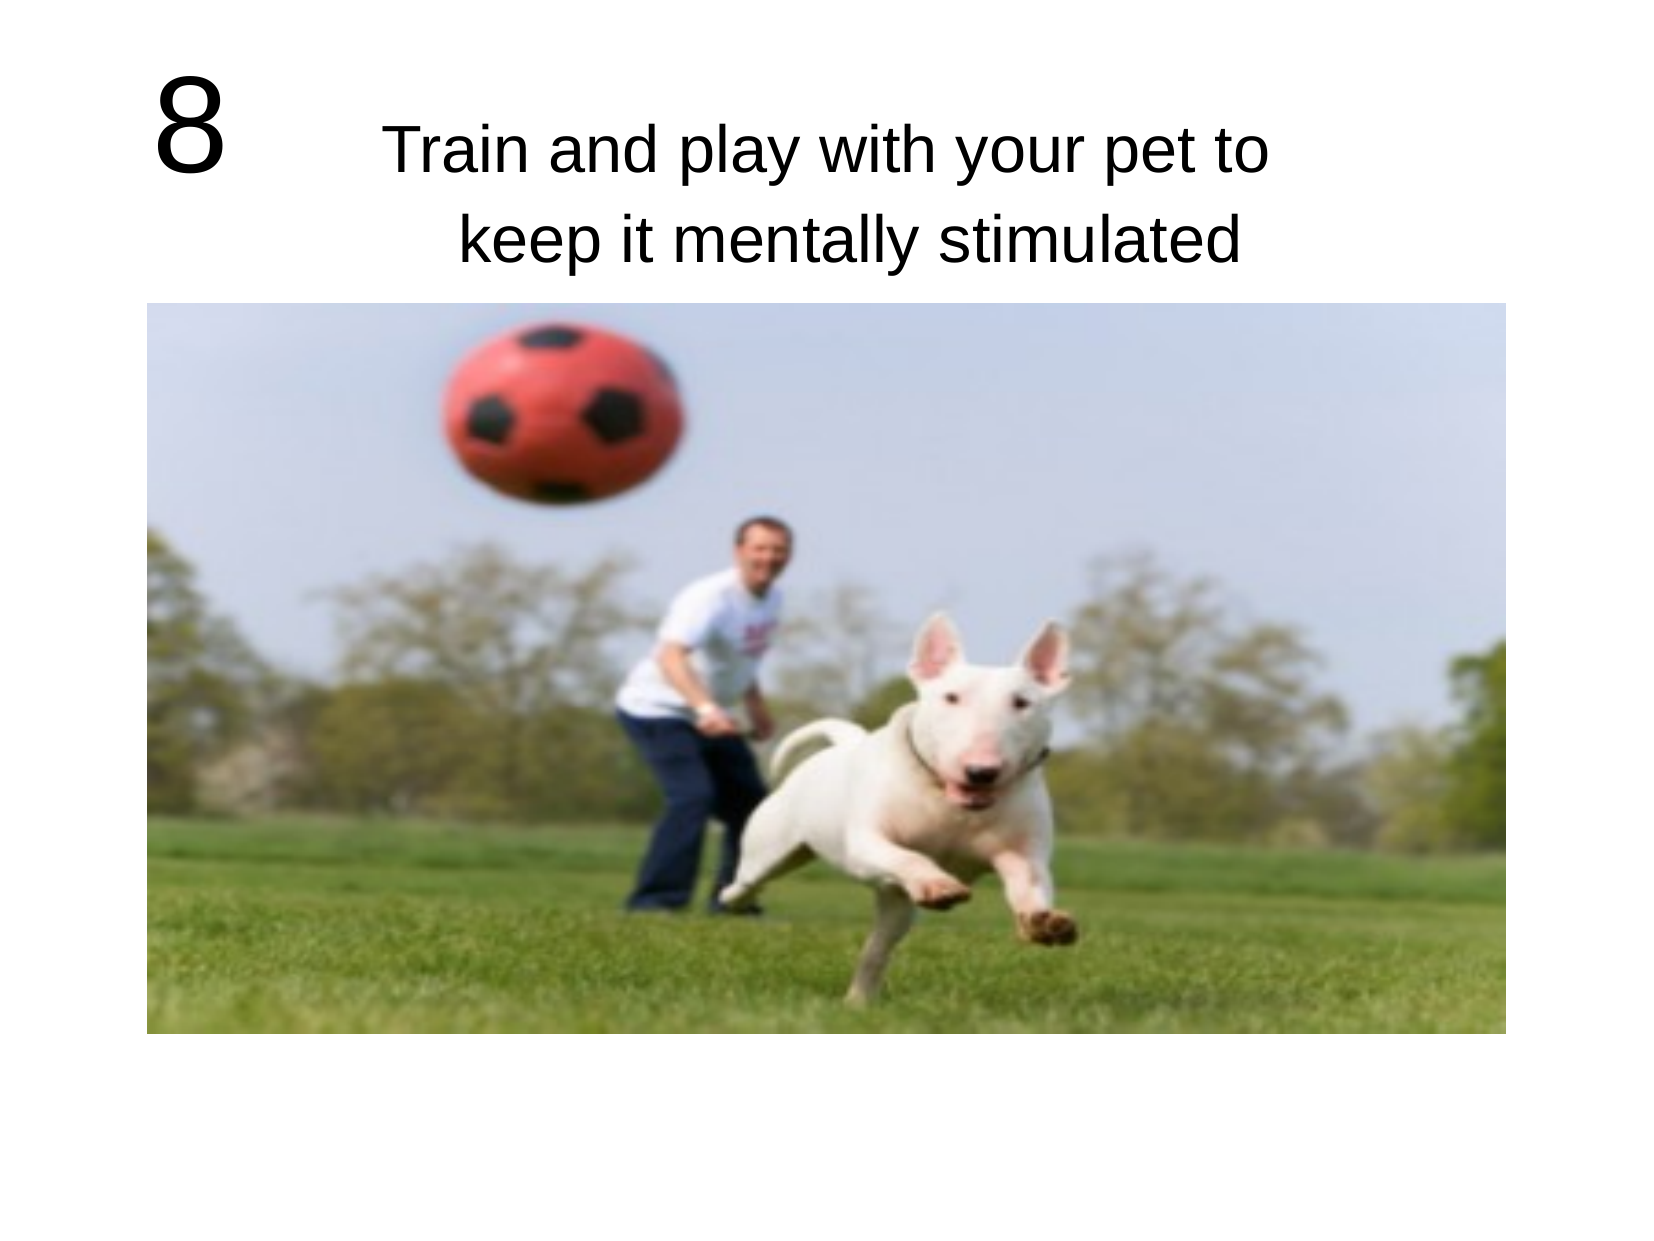

# 8 Train and play with your pet to keep it mentally stimulated